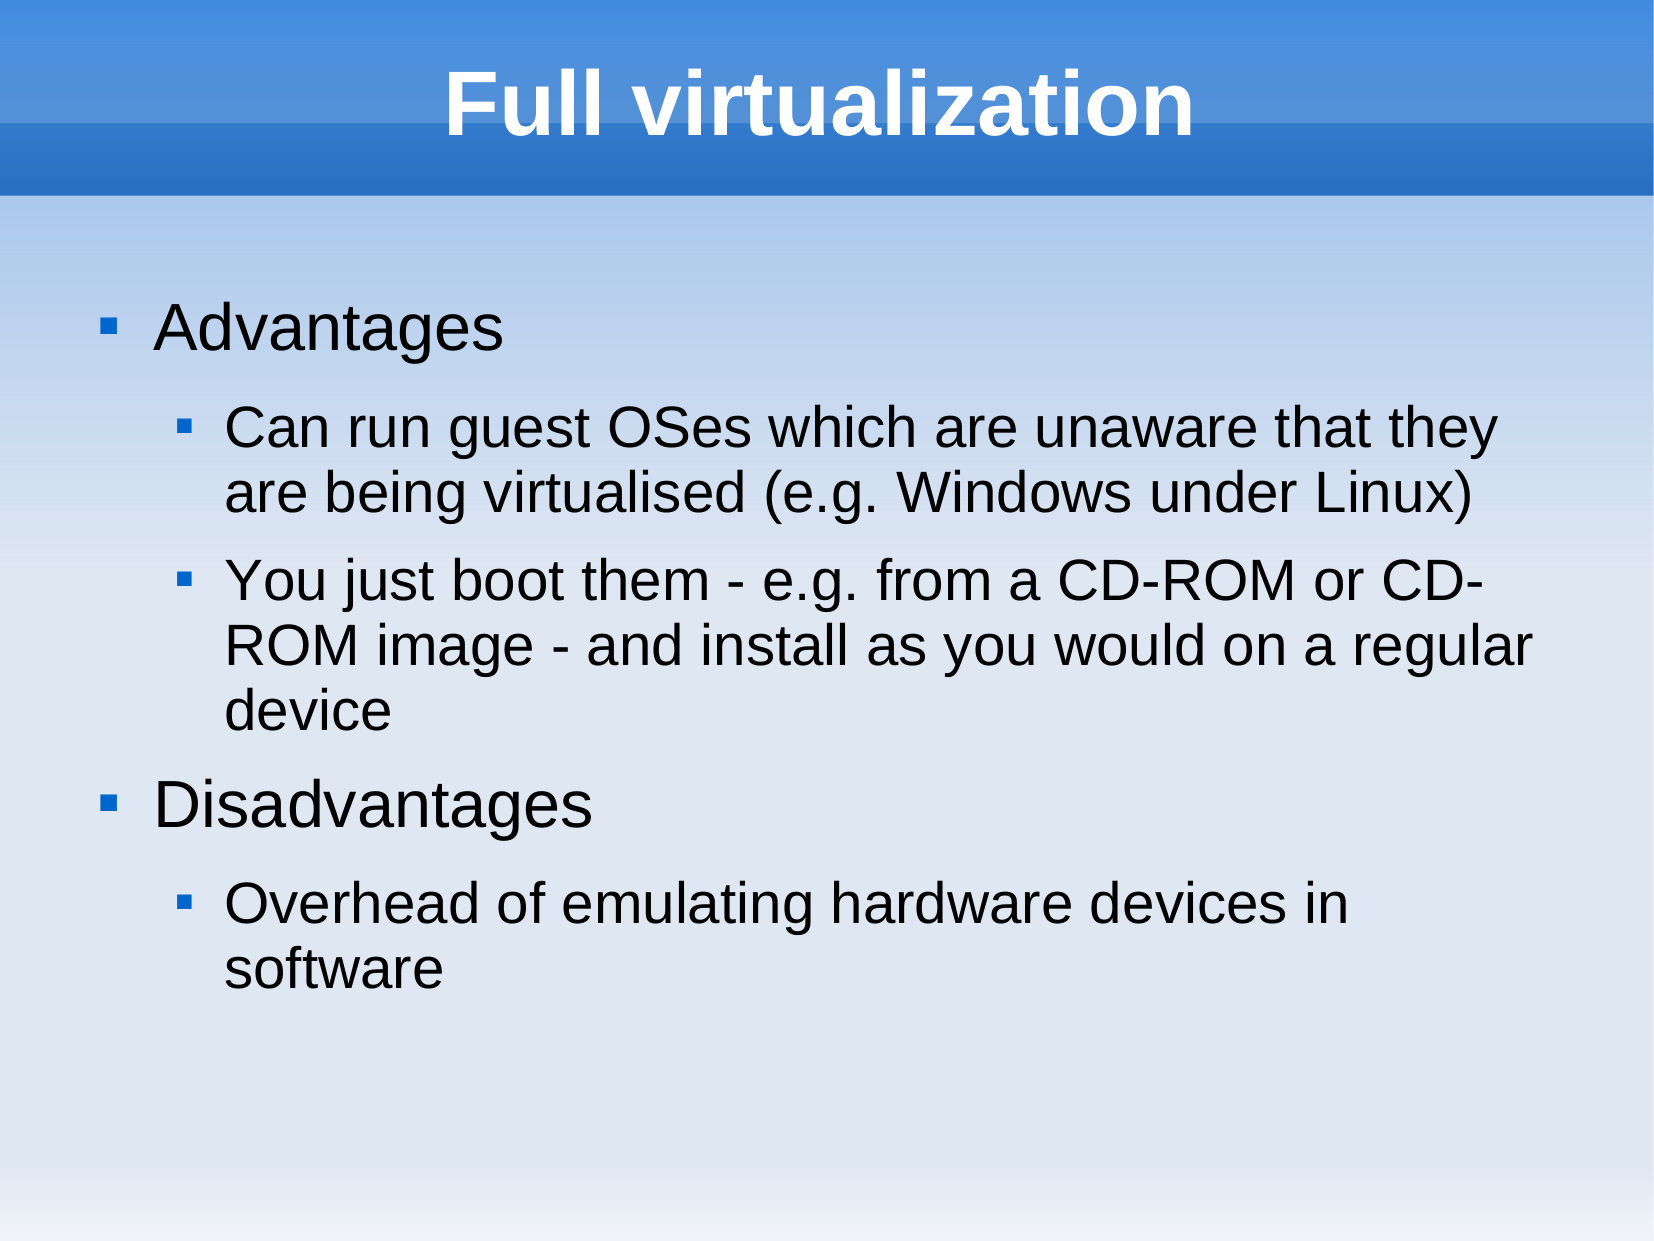

# Full virtualization
Advantages
Can run guest OSes which are unaware that they are being virtualised (e.g. Windows under Linux)
You just boot them - e.g. from a CD-ROM or CD-ROM image - and install as you would on a regular device
Disadvantages
Overhead of emulating hardware devices in software